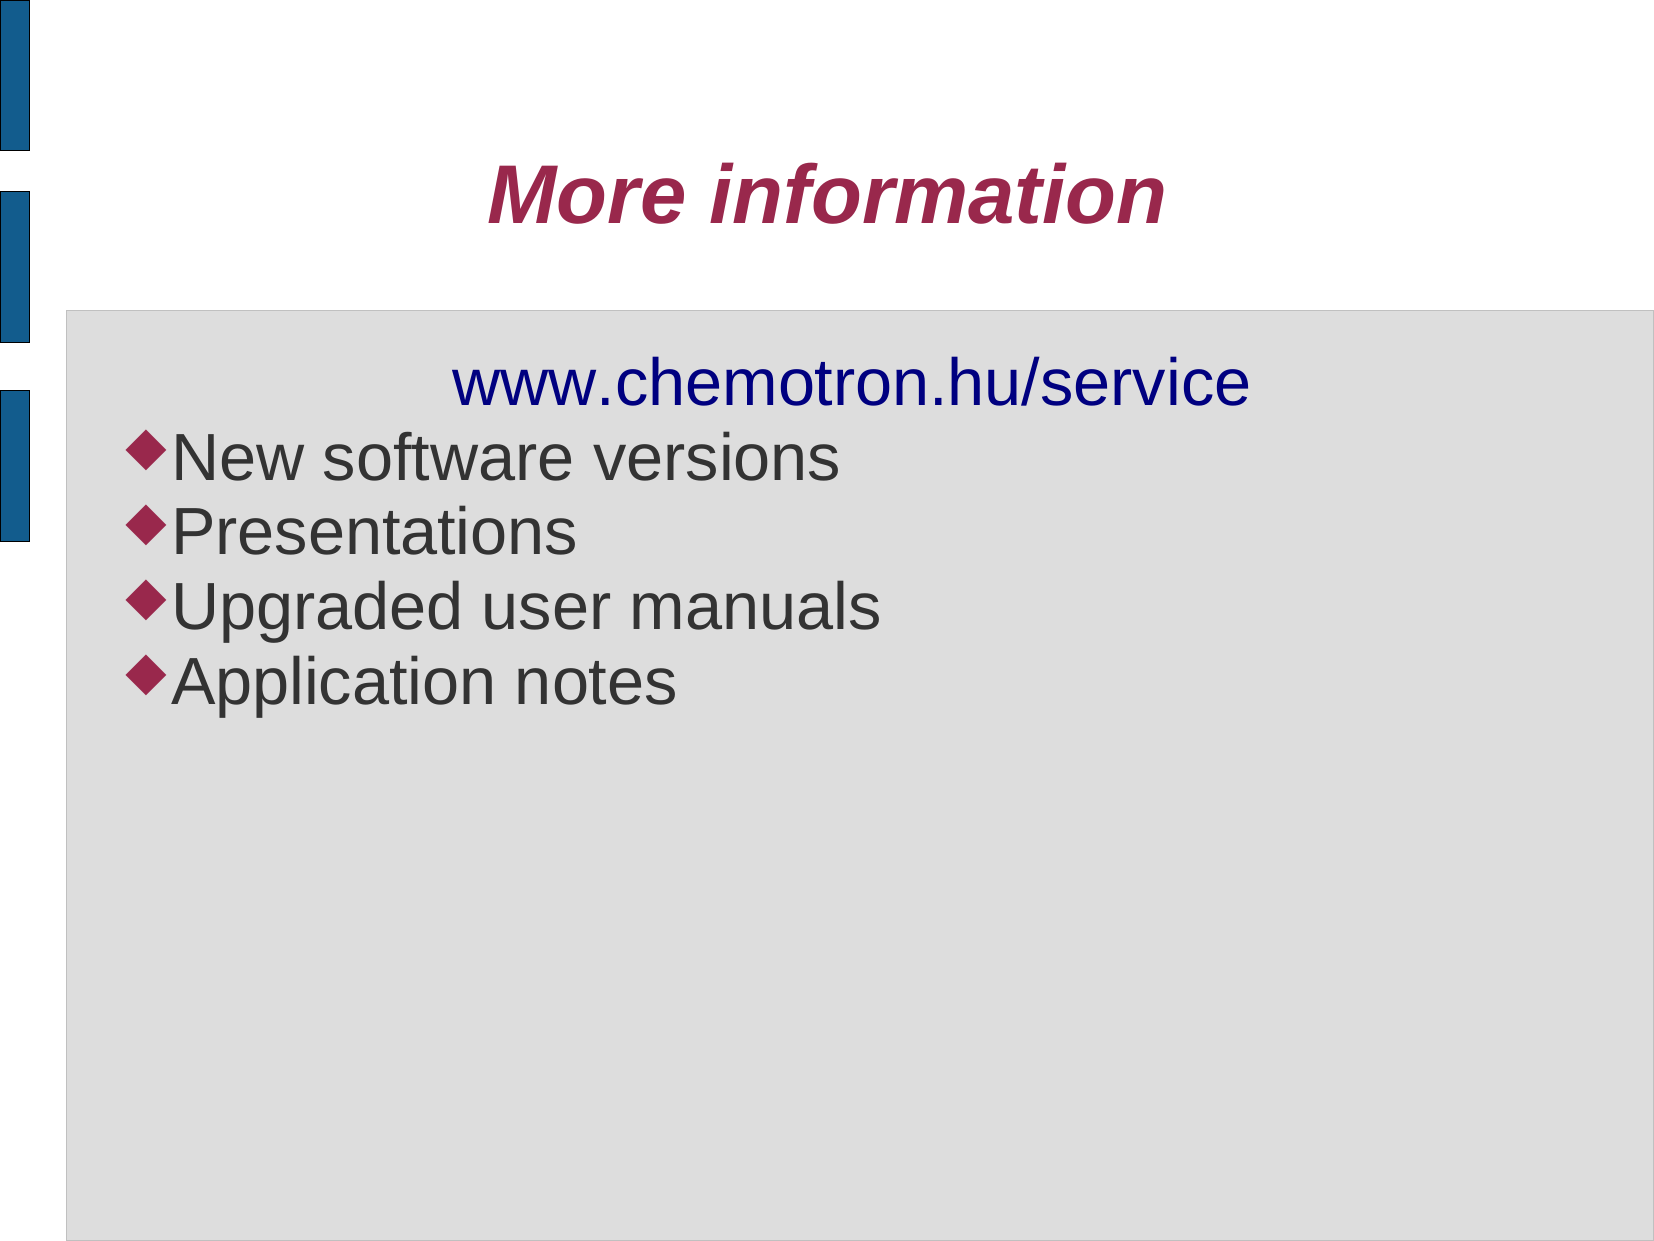

# More information
www.chemotron.hu/service
New software versions
Presentations
Upgraded user manuals
Application notes